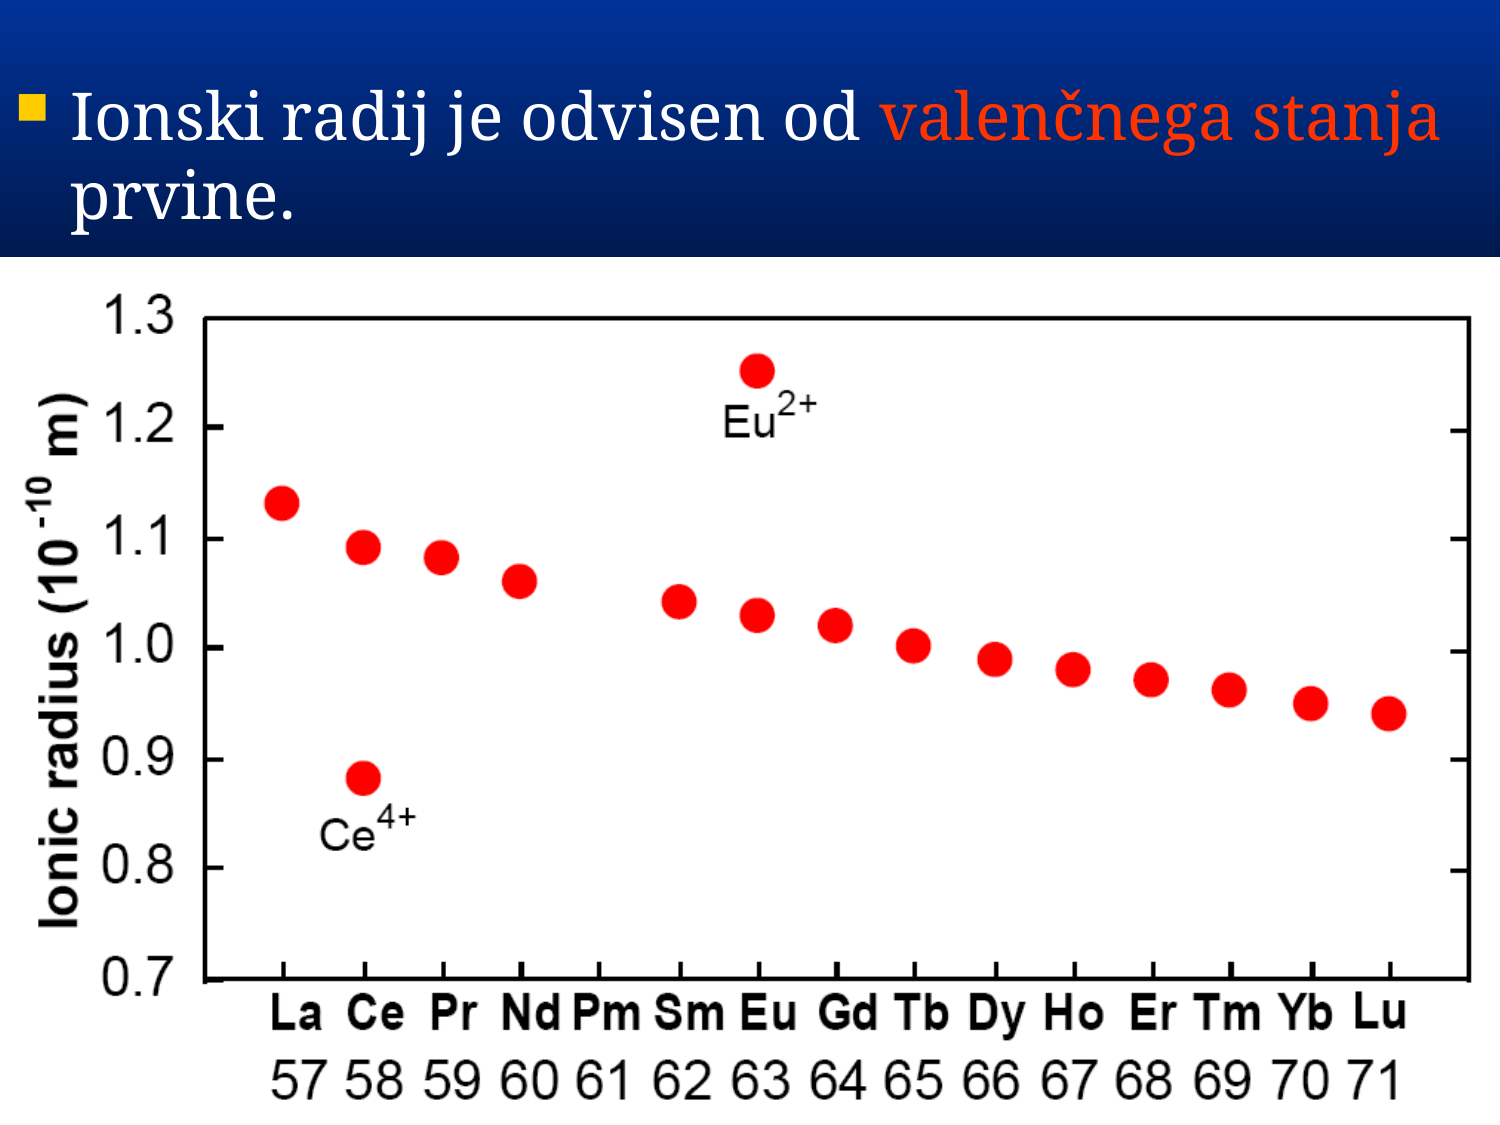

# Ionski radij je odvisen od valenčnega stanja prvine.